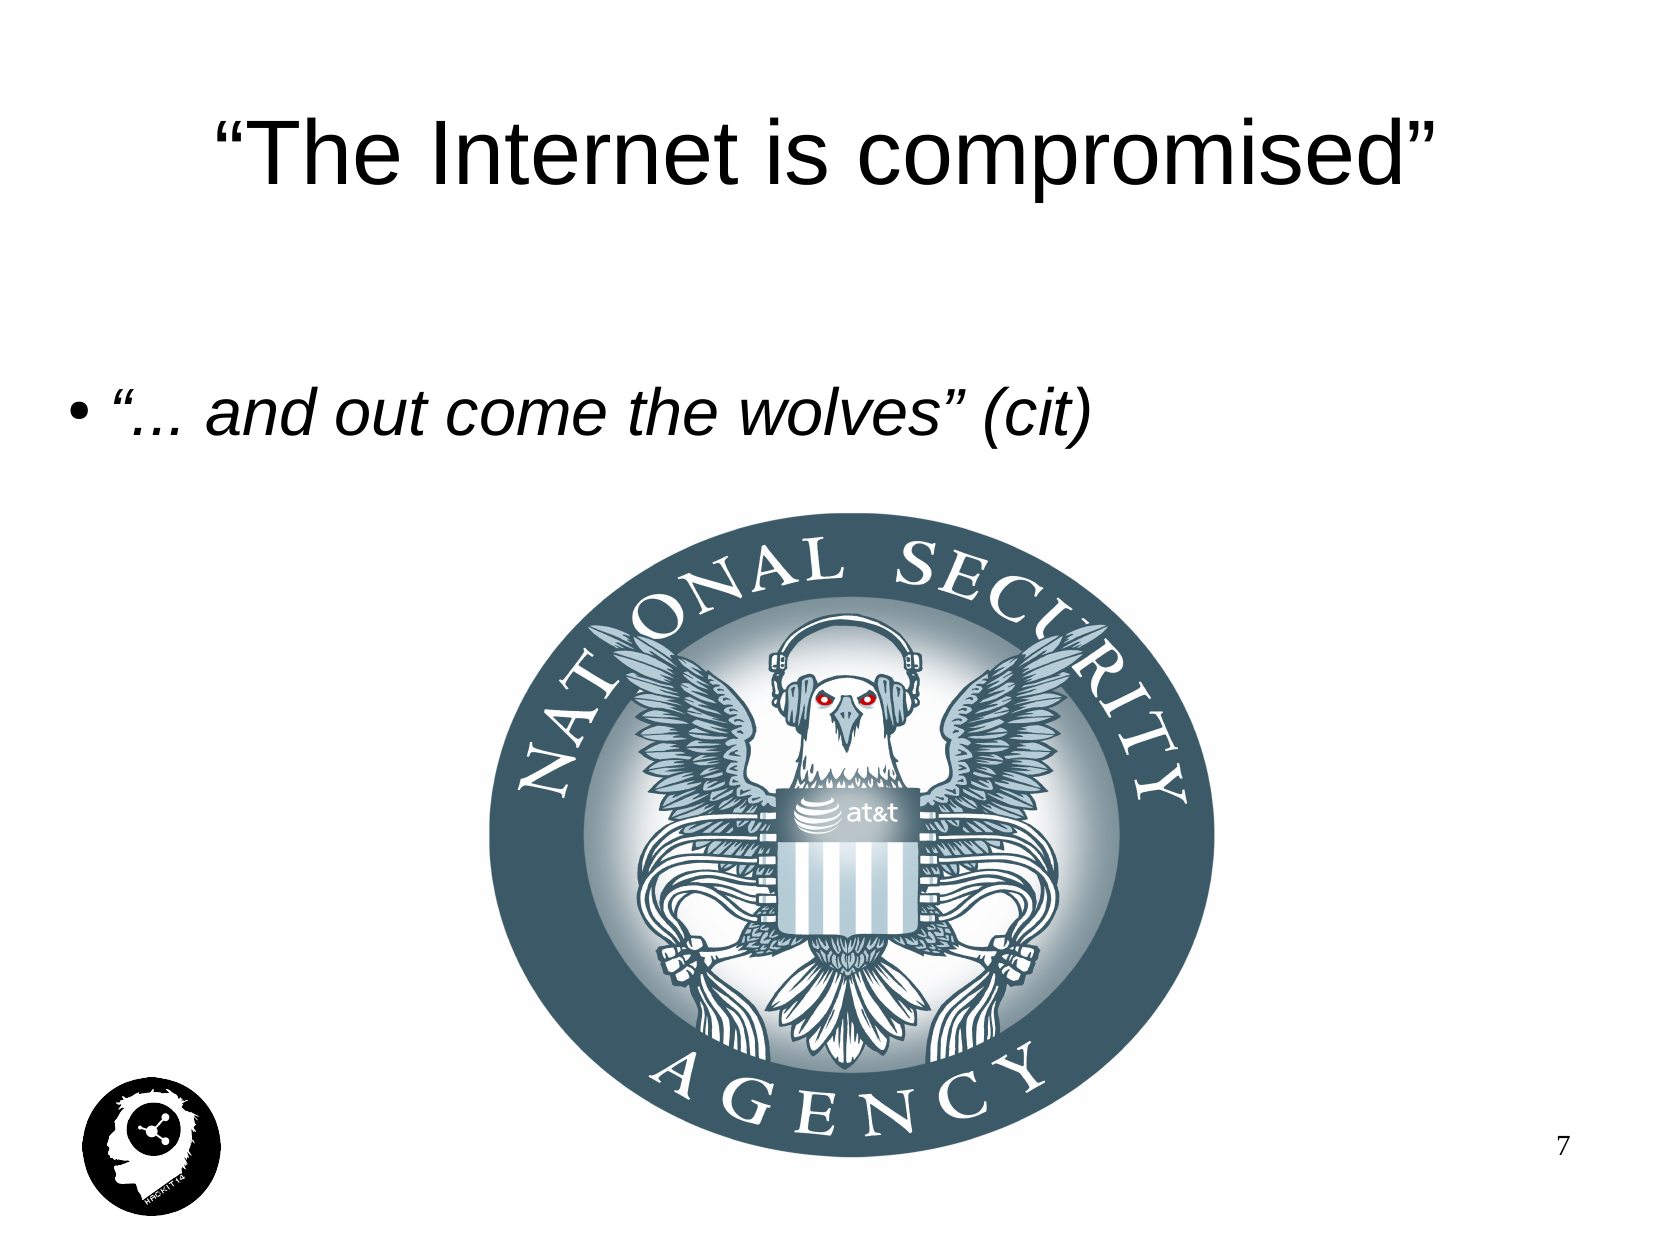

# “The Internet is compromised”
 “... and out come the wolves” (cit)
7